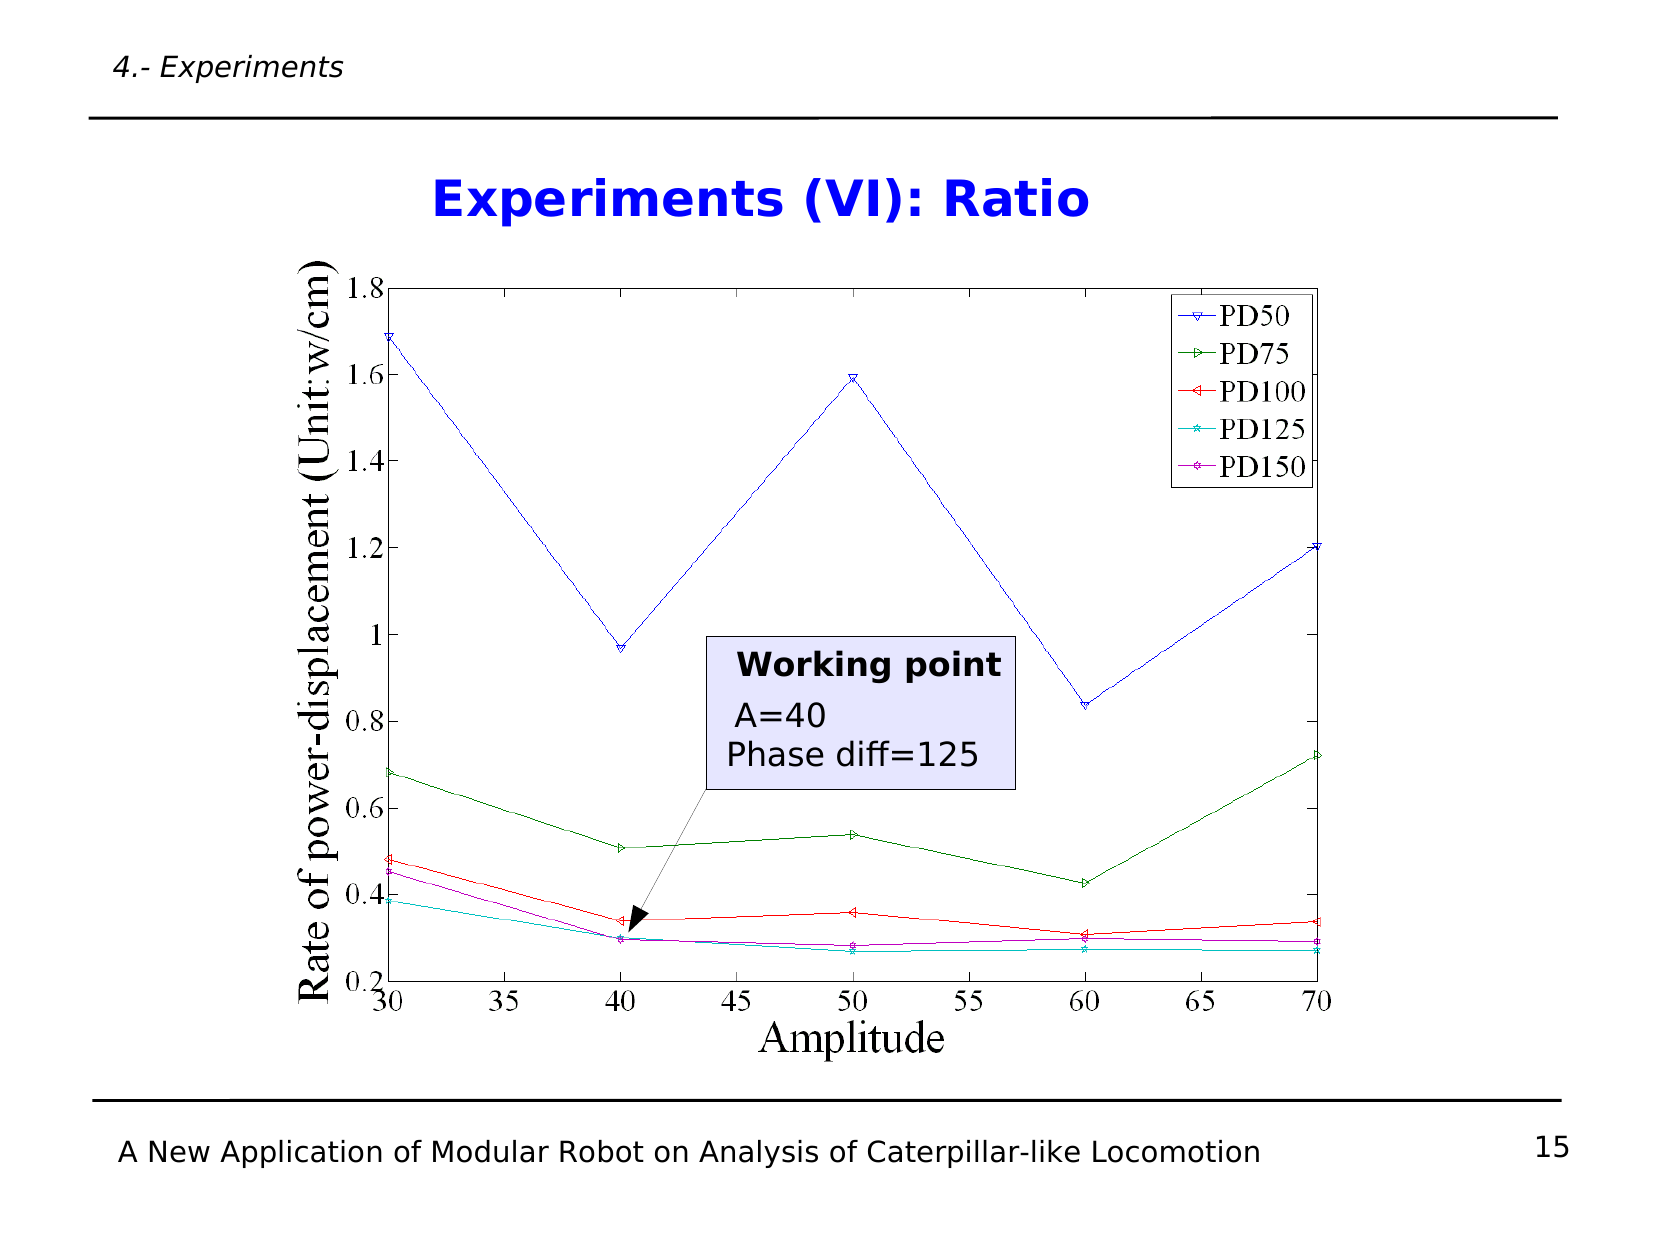

4.- Experiments
Experiments (VI): Ratio
Working point
A=40
Phase diff=125
A New Application of Modular Robot on Analysis of Caterpillar-like Locomotion
15